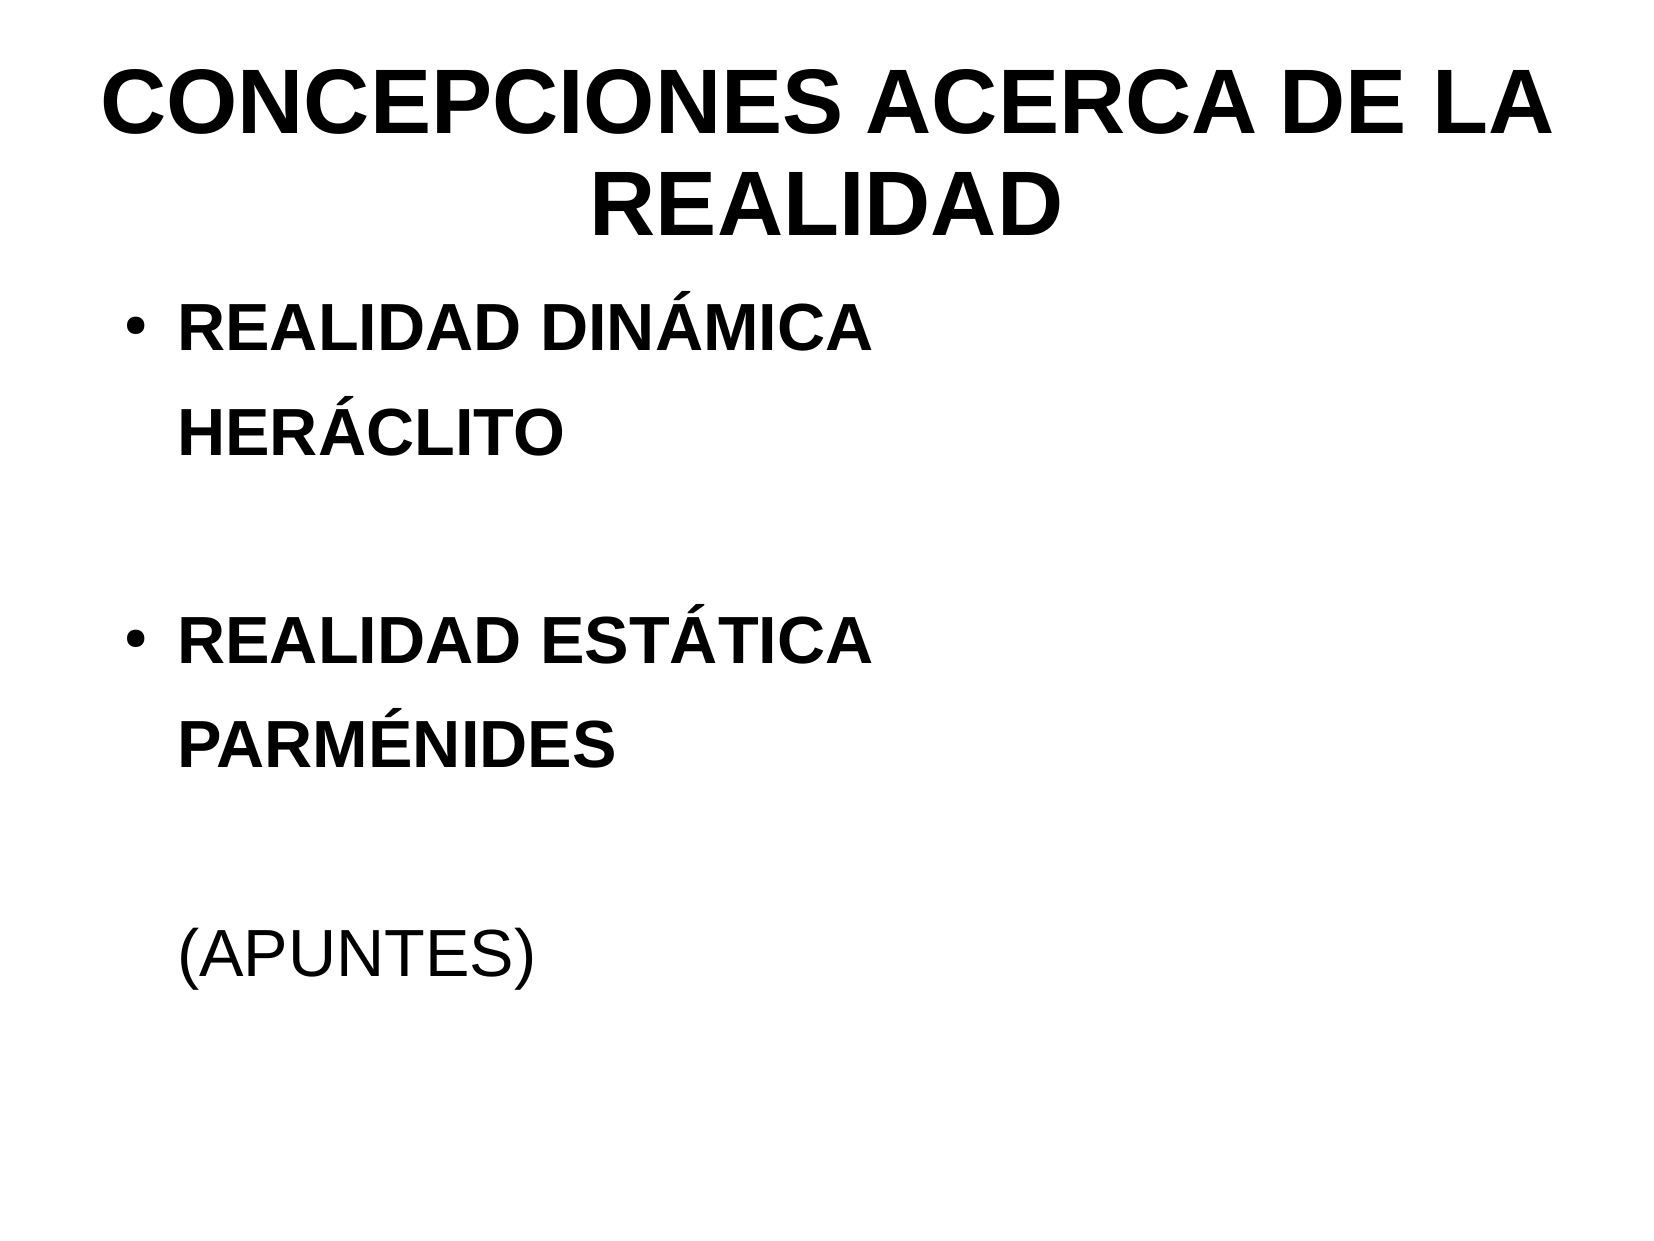

# CONCEPCIONES ACERCA DE LA REALIDAD
REALIDAD DINÁMICA
HERÁCLITO
REALIDAD ESTÁTICA
PARMÉNIDES
(APUNTES)